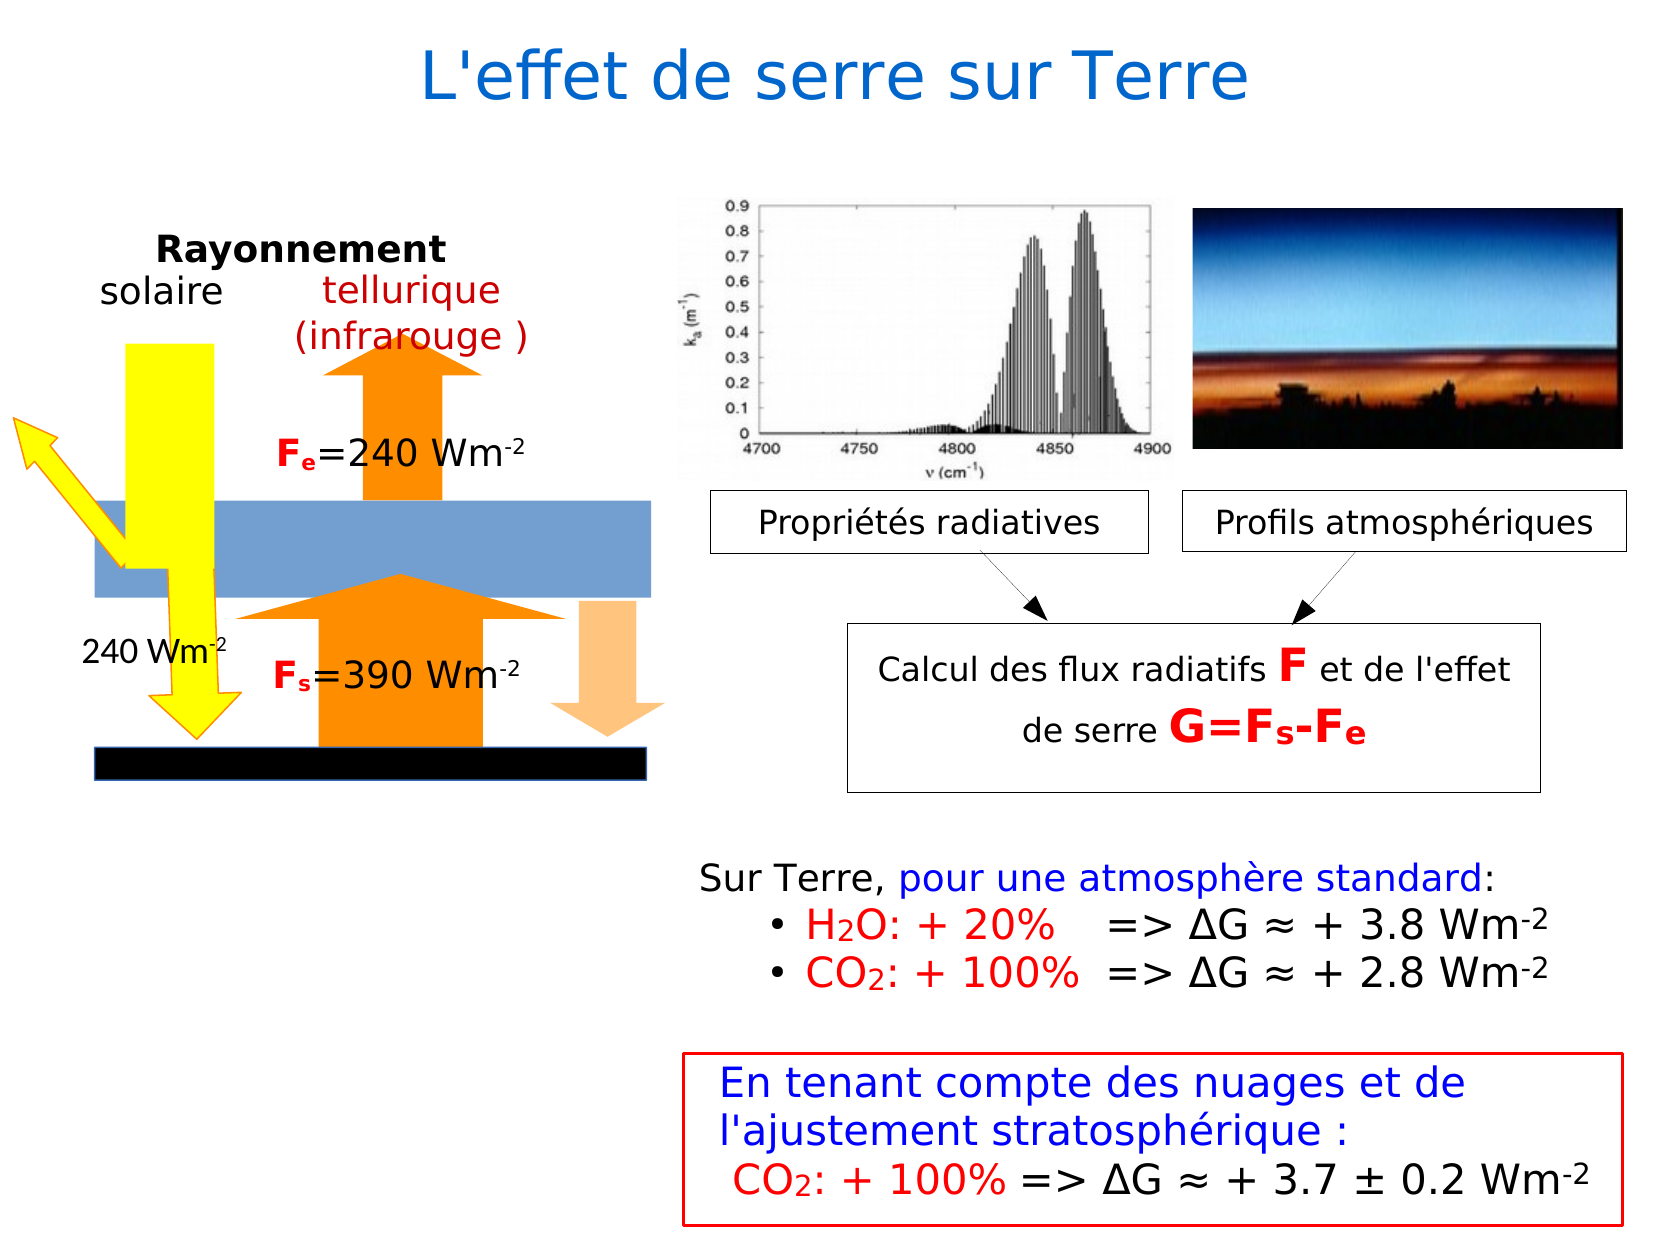

L'effet de serre sur Terre
Rayonnement
tellurique
(infrarouge )
solaire
Fe=240 Wm-2
240 Wm-2
Fs=390 Wm-2
Profils atmosphériques
Propriétés radiatives
Calcul des flux radiatifs F et de l'effet de serre G=Fs-Fe
Sur Terre, pour une atmosphère standard:
H2O: + 20%	=> ΔG ≈ + 3.8 Wm-2
CO2: + 100%	=> ΔG ≈ + 2.8 Wm-2
En tenant compte des nuages et de l'ajustement stratosphérique :
 CO2: + 100%	=> ΔG ≈ + 3.7 ± 0.2 Wm-2